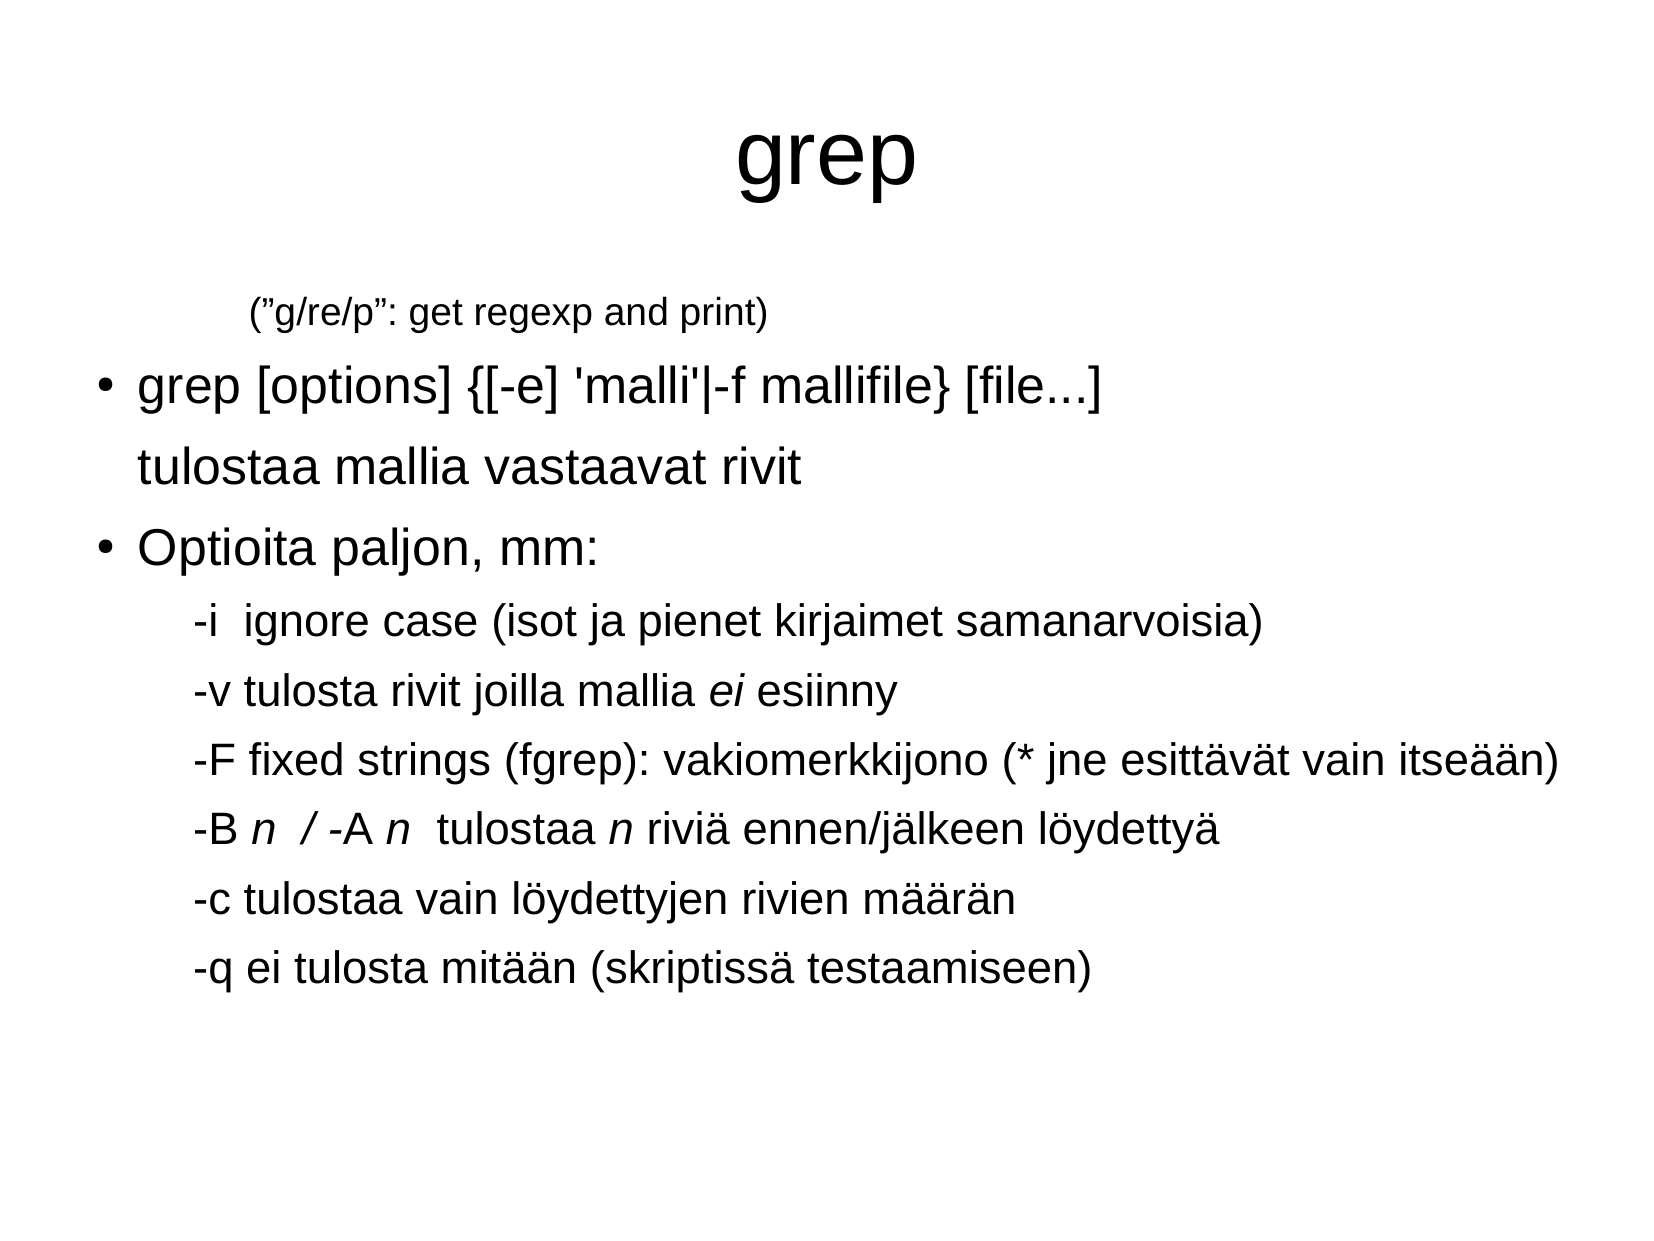

# grep
(”g/re/p”: get regexp and print)
grep [options] {[-e] 'malli'|-f mallifile} [file...]
tulostaa mallia vastaavat rivit
Optioita paljon, mm:
-i ignore case (isot ja pienet kirjaimet samanarvoisia)
-v tulosta rivit joilla mallia ei esiinny
-F fixed strings (fgrep): vakiomerkkijono (* jne esittävät vain itseään)
-B n / -A n tulostaa n riviä ennen/jälkeen löydettyä
-c tulostaa vain löydettyjen rivien määrän
-q ei tulosta mitään (skriptissä testaamiseen)